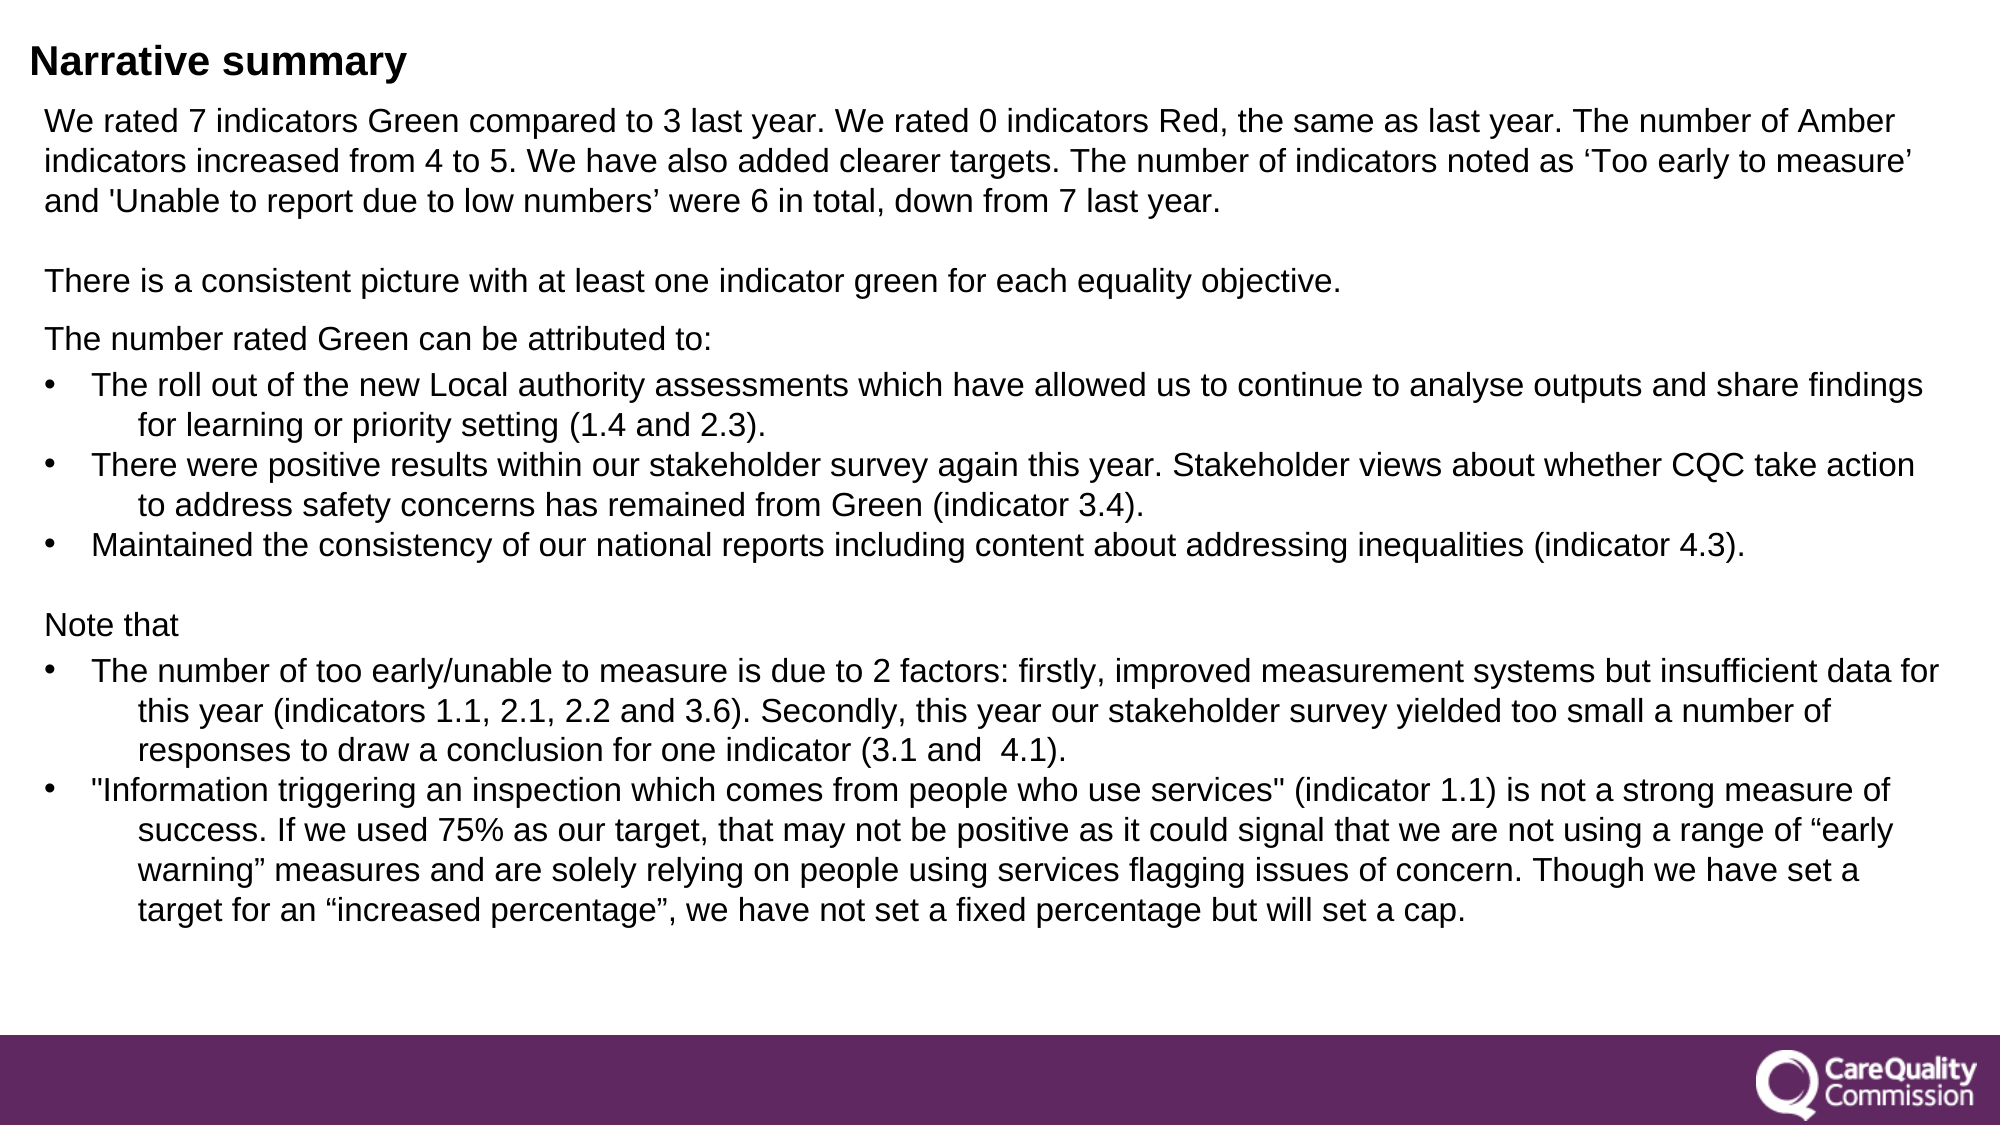

# Narrative summary
We rated 7 indicators Green compared to 3 last year. We rated 0 indicators Red, the same as last year. The number of Amber indicators increased from 4 to 5. We have also added clearer targets. The number of indicators noted as ‘Too early to measure’ and 'Unable to report due to low numbers’ were 6 in total, down from 7 last year.
There is a consistent picture with at least one indicator green for each equality objective.
The number rated Green can be attributed to:
The roll out of the new Local authority assessments which have allowed us to continue to analyse outputs and share findings for learning or priority setting (1.4 and 2.3).
There were positive results within our stakeholder survey again this year. Stakeholder views about whether CQC take action to address safety concerns has remained from Green (indicator 3.4).
Maintained the consistency of our national reports including content about addressing inequalities (indicator 4.3).
Note that
The number of too early/unable to measure is due to 2 factors: firstly, improved measurement systems but insufficient data for this year (indicators 1.1, 2.1, 2.2 and 3.6). Secondly, this year our stakeholder survey yielded too small a number of responses to draw a conclusion for one indicator (3.1 and 4.1).
"Information triggering an inspection which comes from people who use services" (indicator 1.1) is not a strong measure of success. If we used 75% as our target, that may not be positive as it could signal that we are not using a range of “early warning” measures and are solely relying on people using services flagging issues of concern. Though we have set a target for an “increased percentage”, we have not set a fixed percentage but will set a cap.